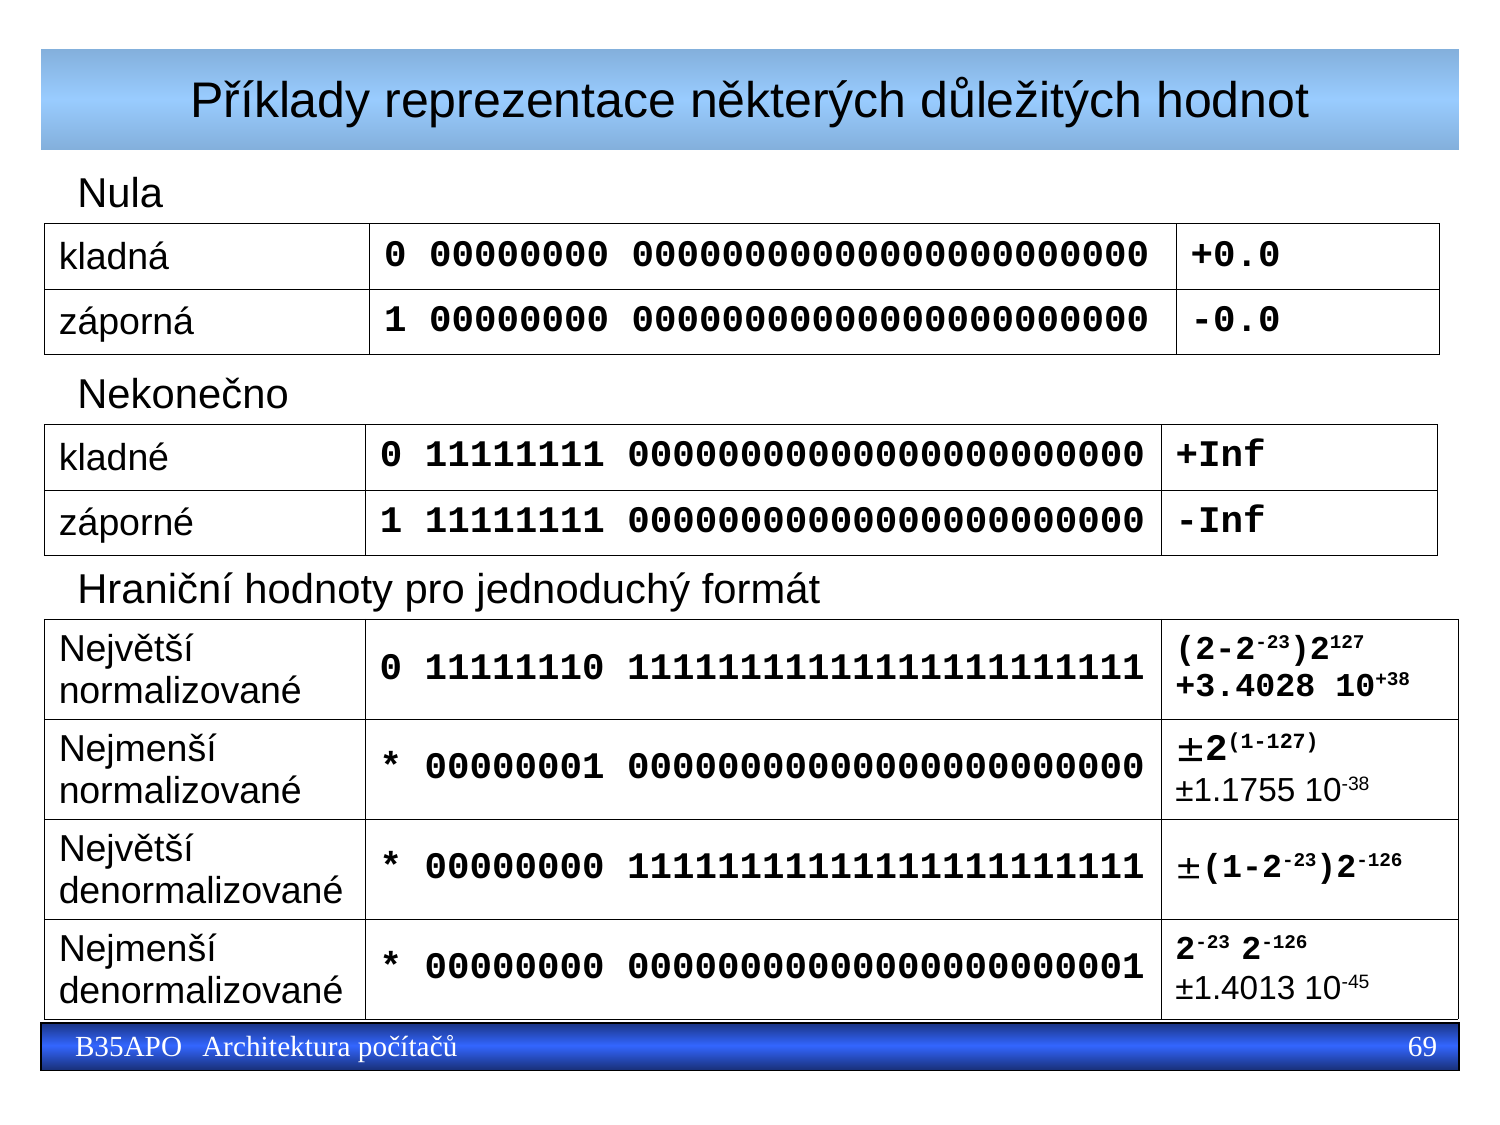

# Příklady reprezentace některých důležitých hodnot
Nula
| kladná | 0 00000000 00000000000000000000000 | +0.0 |
| --- | --- | --- |
| záporná | 1 00000000 00000000000000000000000 | -0.0 |
Nekonečno
| kladné | 0 11111111 00000000000000000000000 | +Inf |
| --- | --- | --- |
| záporné | 1 11111111 00000000000000000000000 | -Inf |
Hraniční hodnoty pro jednoduchý formát
| Největší normalizované | 0 11111110 11111111111111111111111 | (2-2-23)2127 +3.4028 10+38 |
| --- | --- | --- |
| Nejmenší normalizované | \* 00000001 00000000000000000000000 | ±2(1-127) ±1.1755 10-38 |
| Největší denormalizované | \* 00000000 11111111111111111111111 | ±(1-2-23)2-126 |
| Nejmenší denormalizované | \* 00000000 00000000000000000000001 | 2-23 2-126 ±1.4013 10-45 |
B35APO Architektura počítačů
69